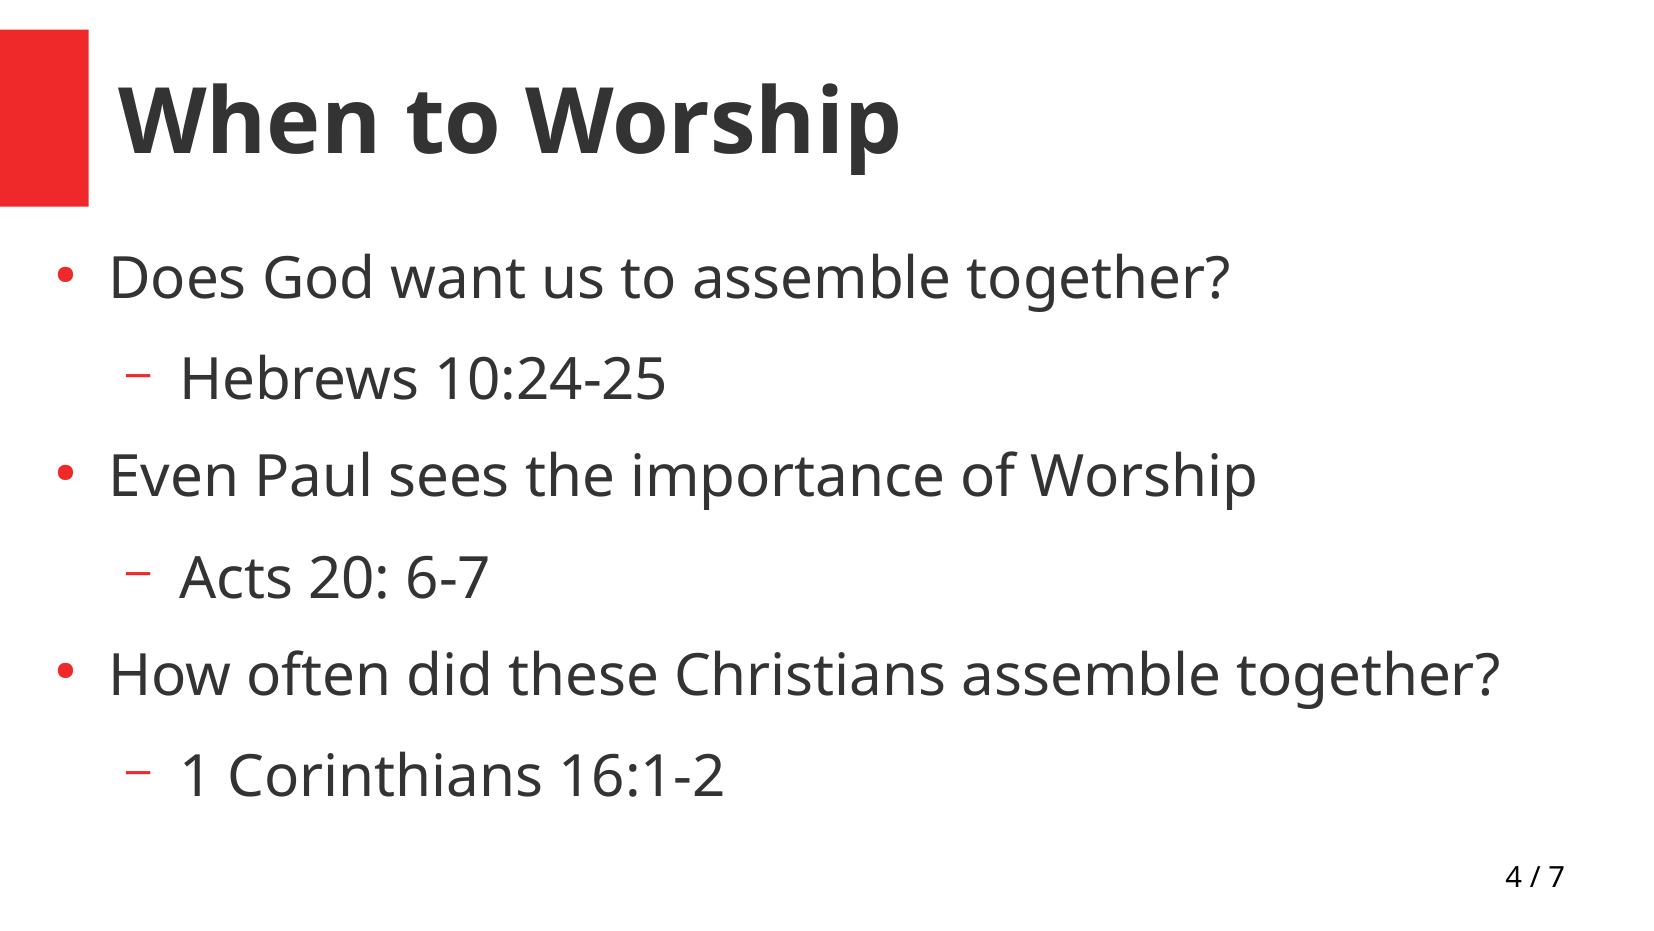

# When to Worship
Does God want us to assemble together?
Hebrews 10:24-25
Even Paul sees the importance of Worship
Acts 20: 6-7
How often did these Christians assemble together?
1 Corinthians 16:1-2
4